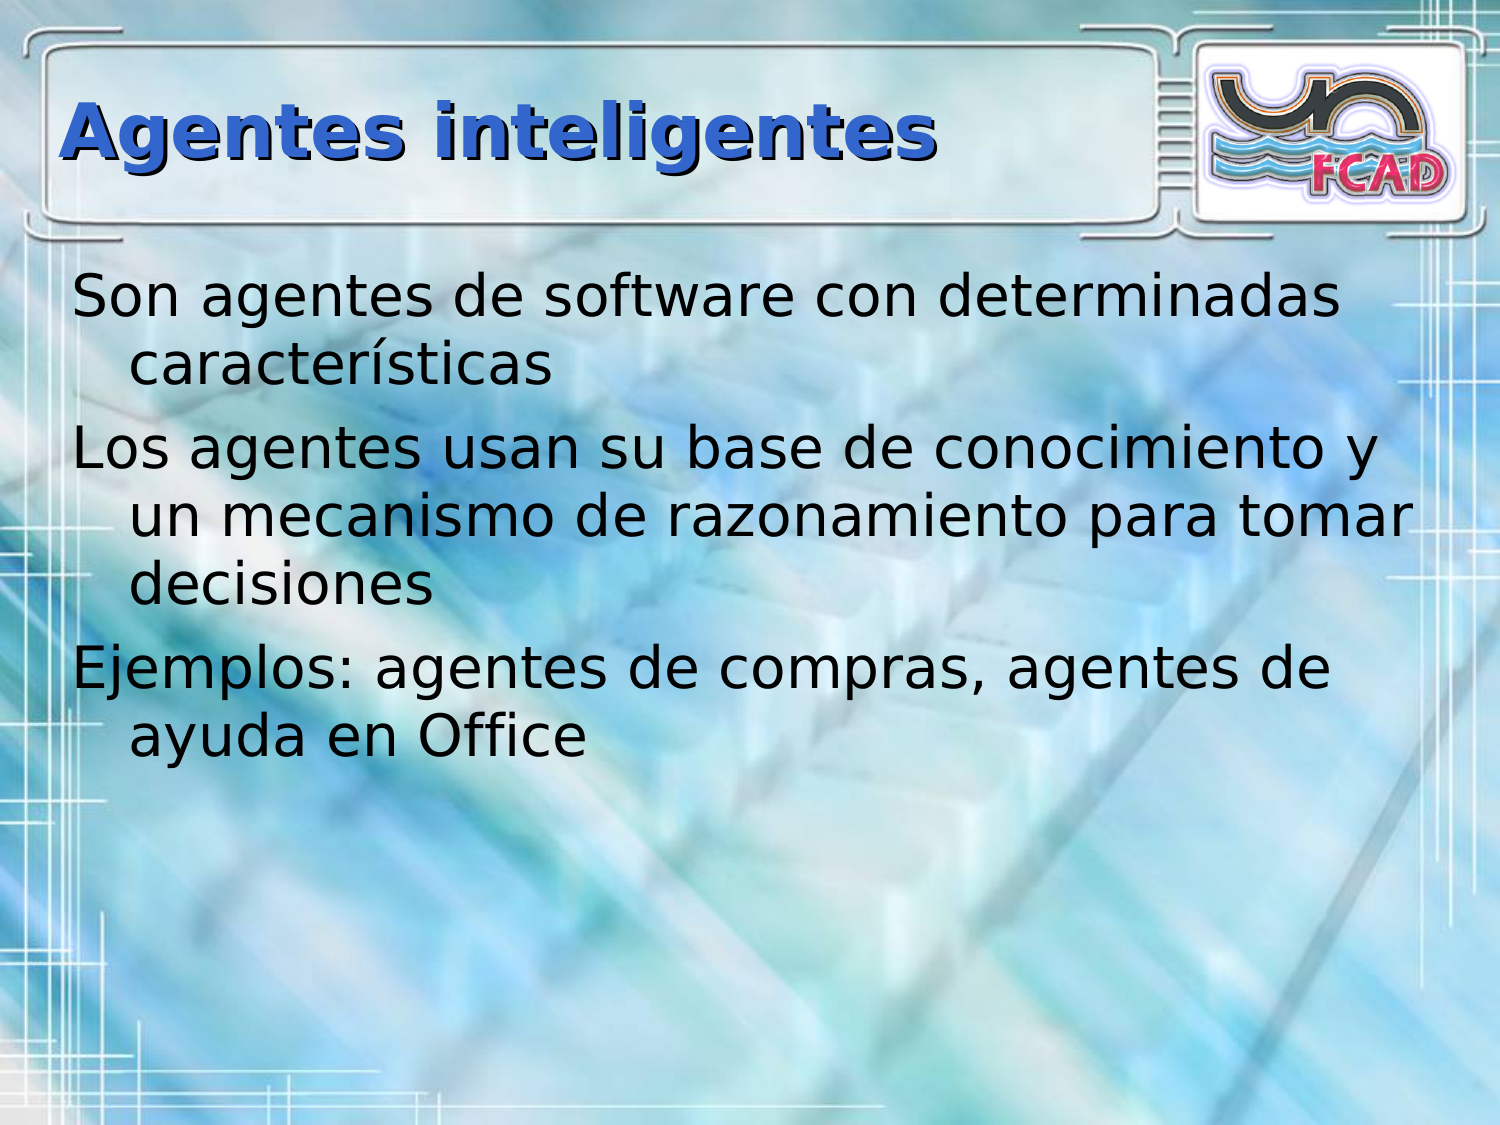

# Agentes inteligentes
Son agentes de software con determinadas características
Los agentes usan su base de conocimiento y un mecanismo de razonamiento para tomar decisiones
Ejemplos: agentes de compras, agentes de ayuda en Office